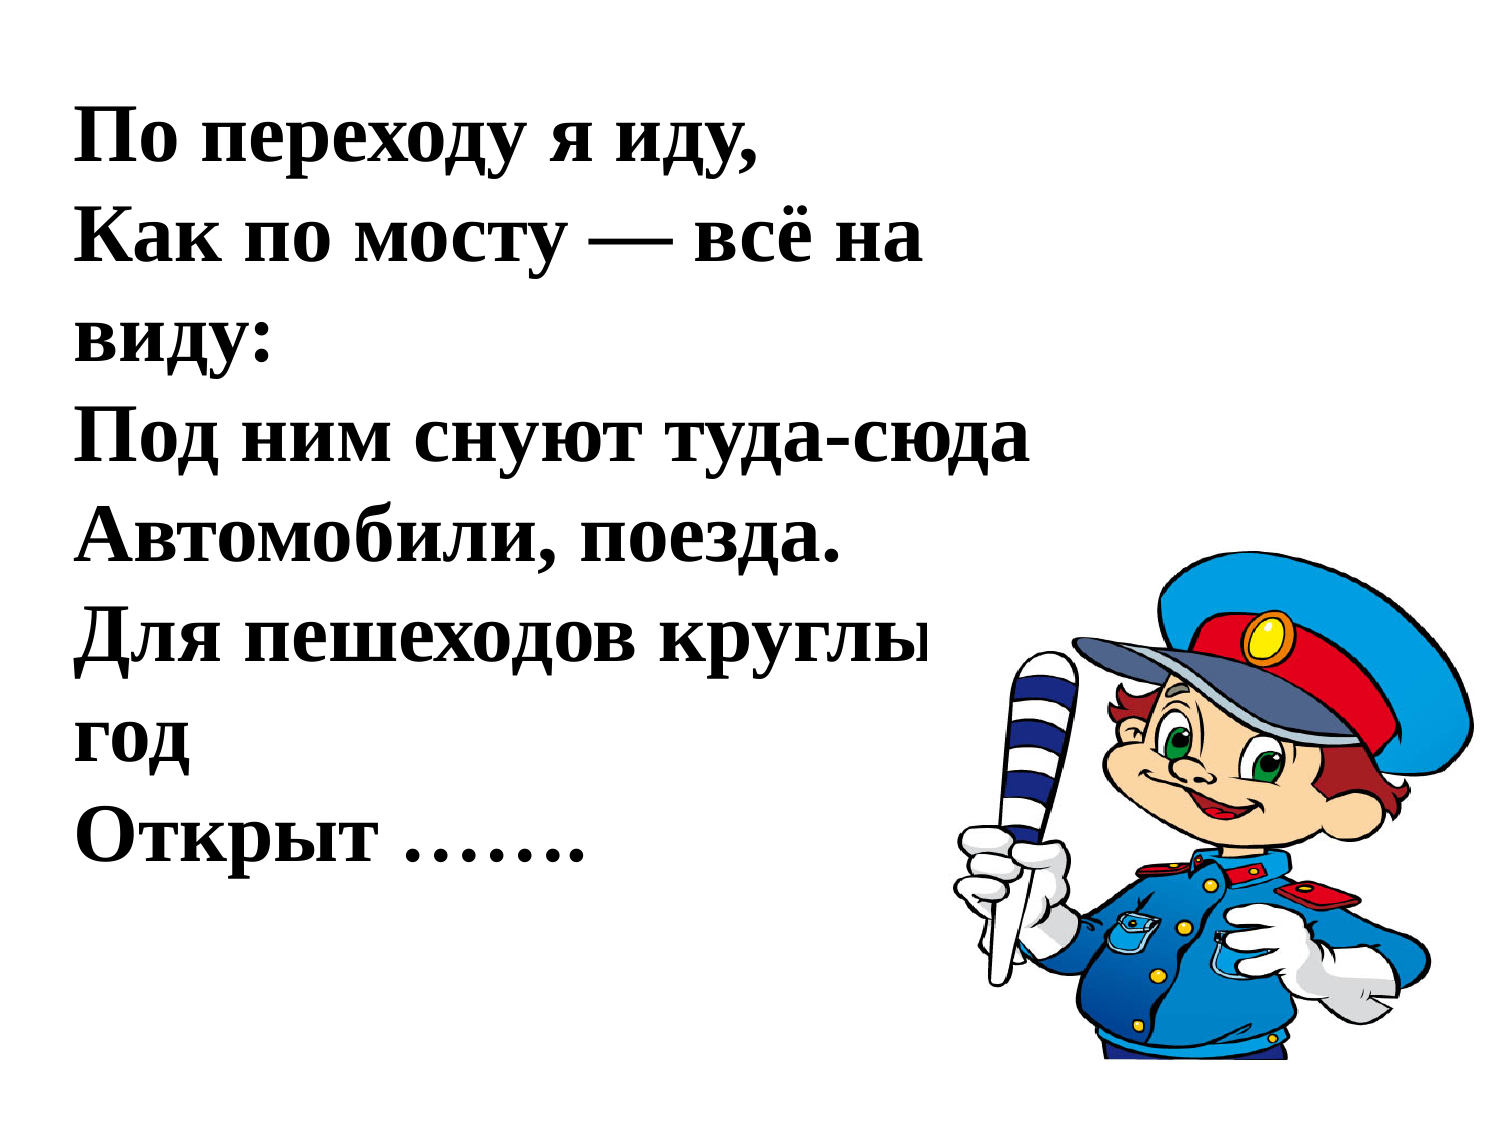

По переходу я иду,
Как по мосту — всё на виду:
Под ним снуют туда-сюда
Автомобили, поезда.
Для пешеходов круглый год
Открыт …….